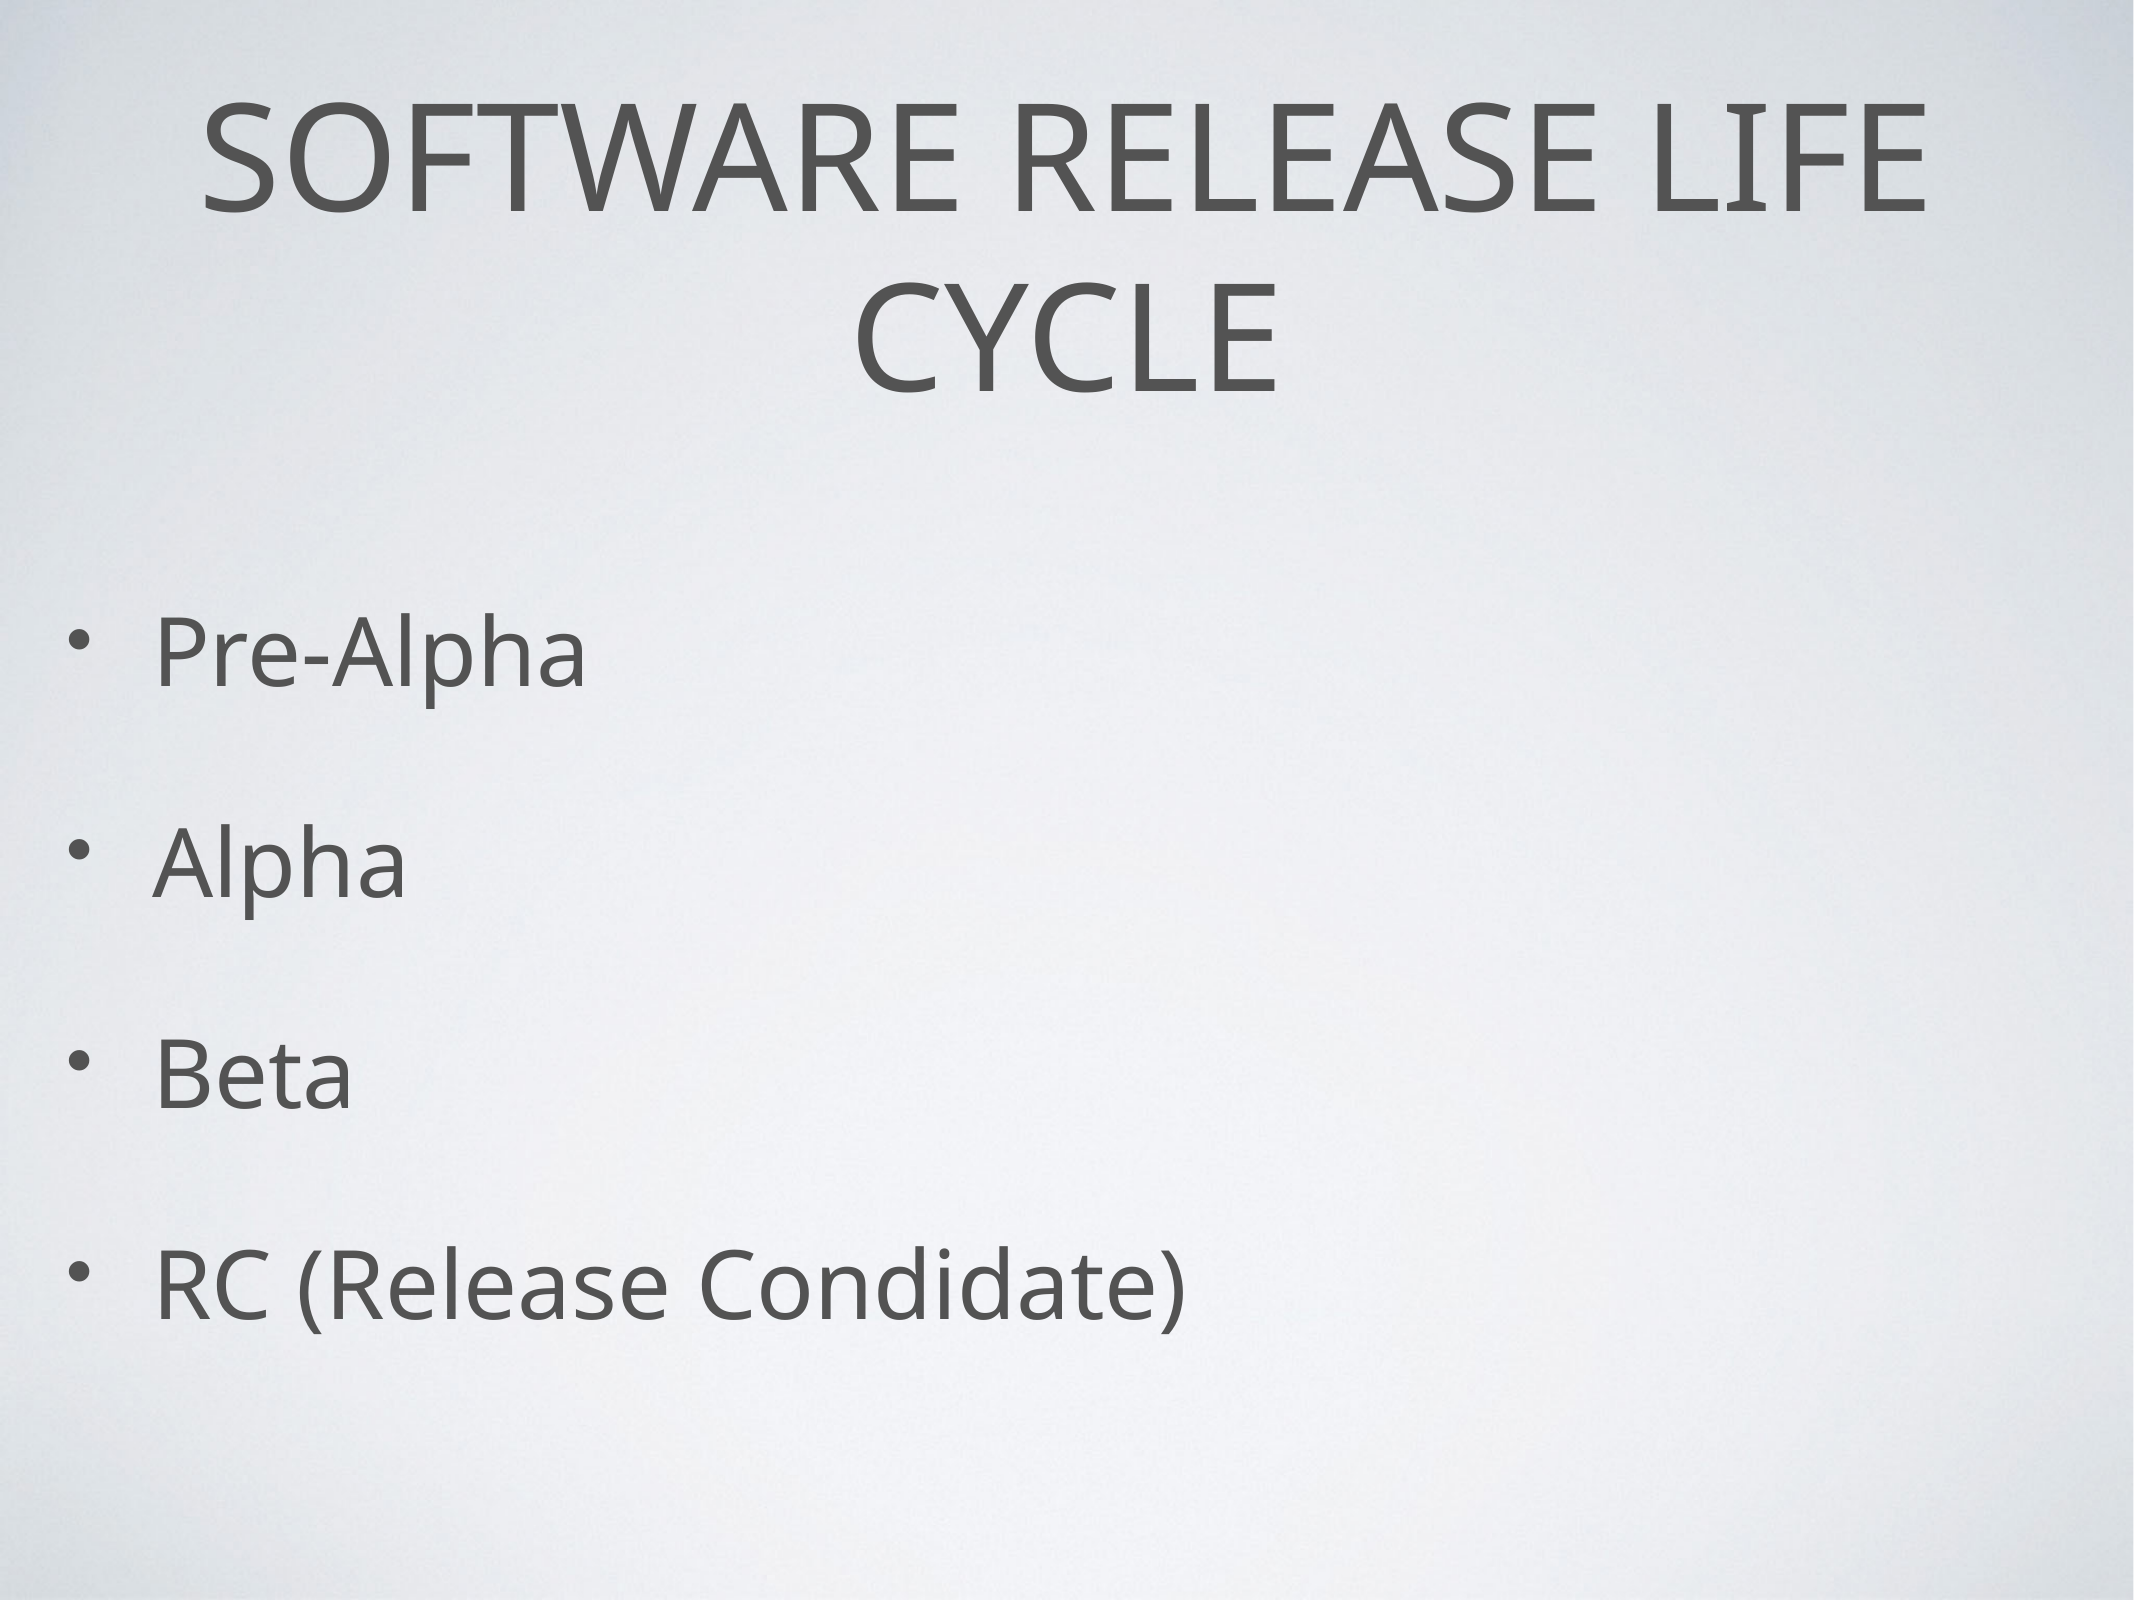

# Software release life cycle
Pre-Alpha
Alpha
Beta
RC (Release Condidate)